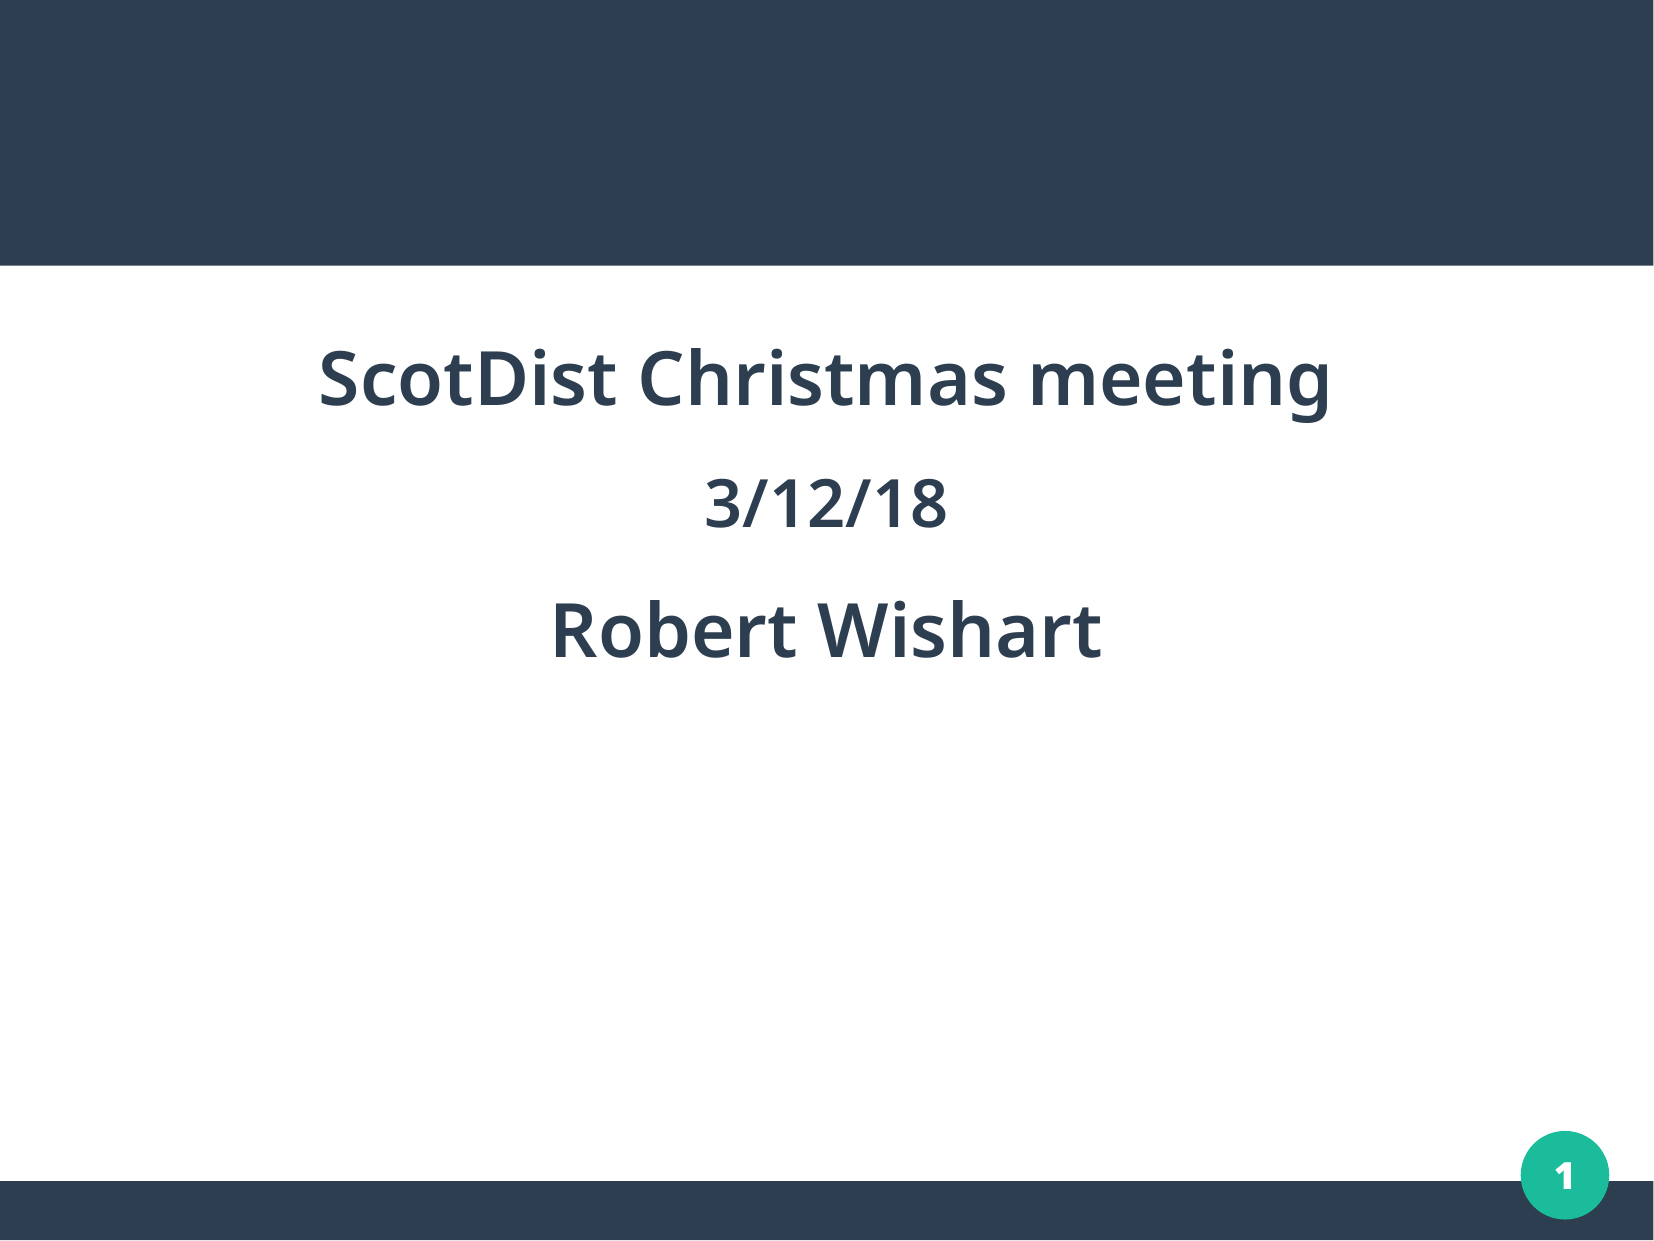

#
ScotDist Christmas meeting
3/12/18
Robert Wishart
1